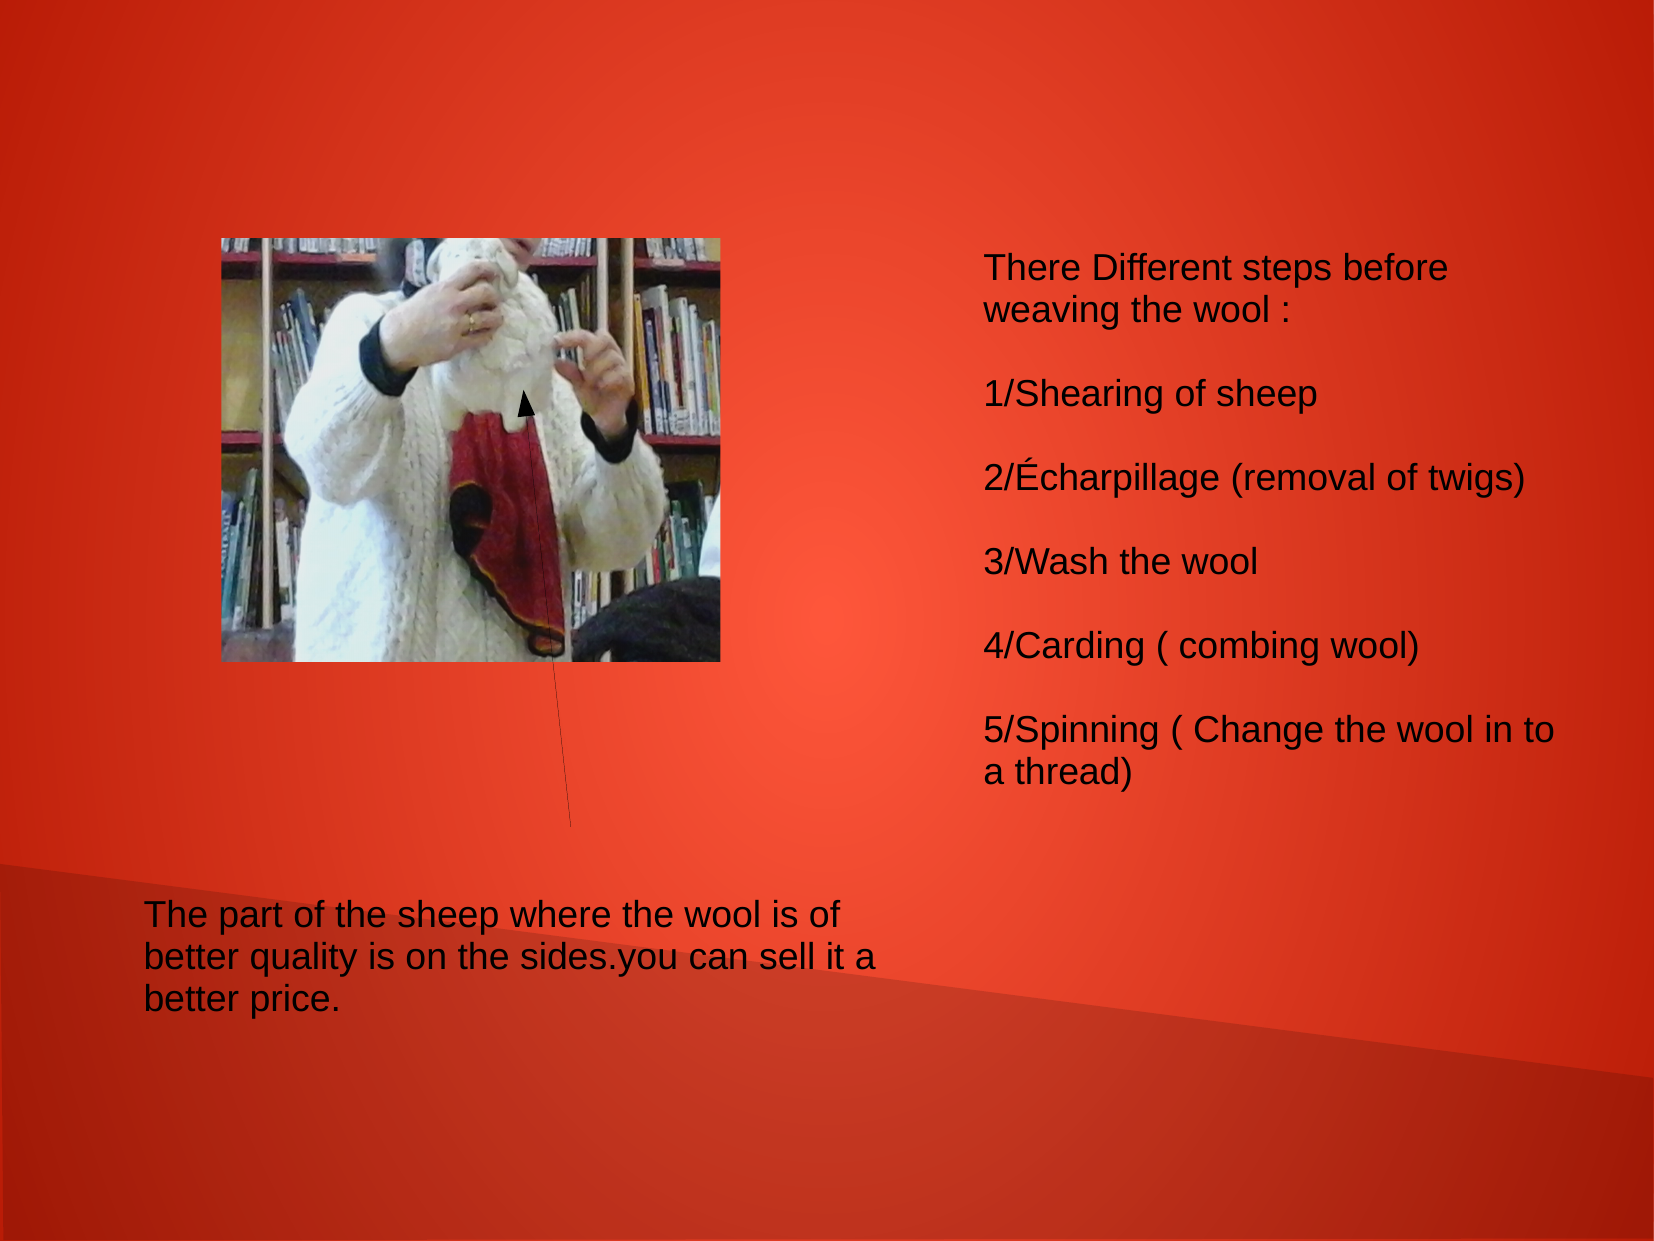

There Different steps before weaving the wool :
1/Shearing of sheep
2/Écharpillage (removal of twigs)
3/Wash the wool
4/Carding ( combing wool)
5/Spinning ( Change the wool in to a thread)
The part of the sheep where the wool is of better quality is on the sides.you can sell it a better price.